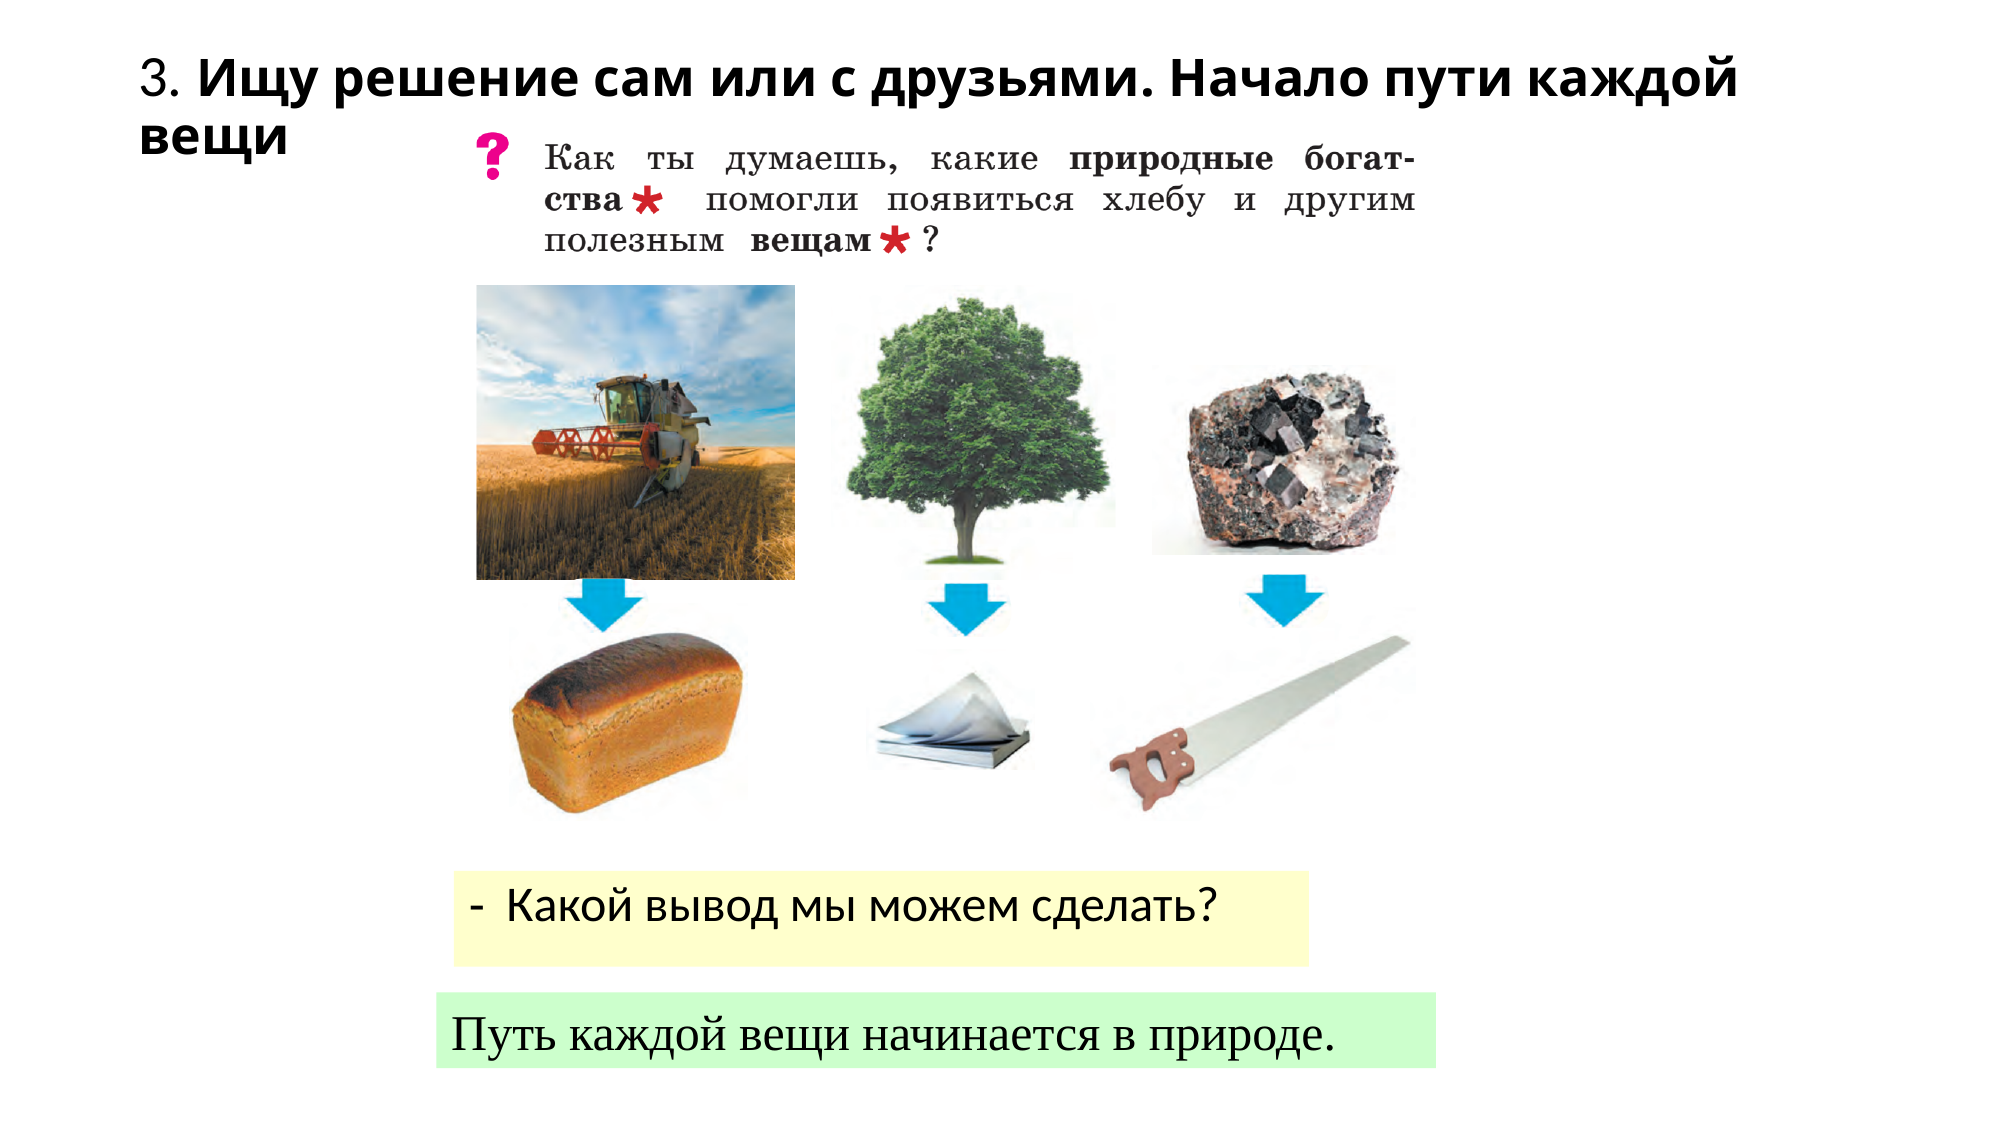

3. Ищу решение сам или с друзьями. Начало пути каждой вещи
# Какой вывод мы можем сделать?
Путь каждой вещи начинается в природе.